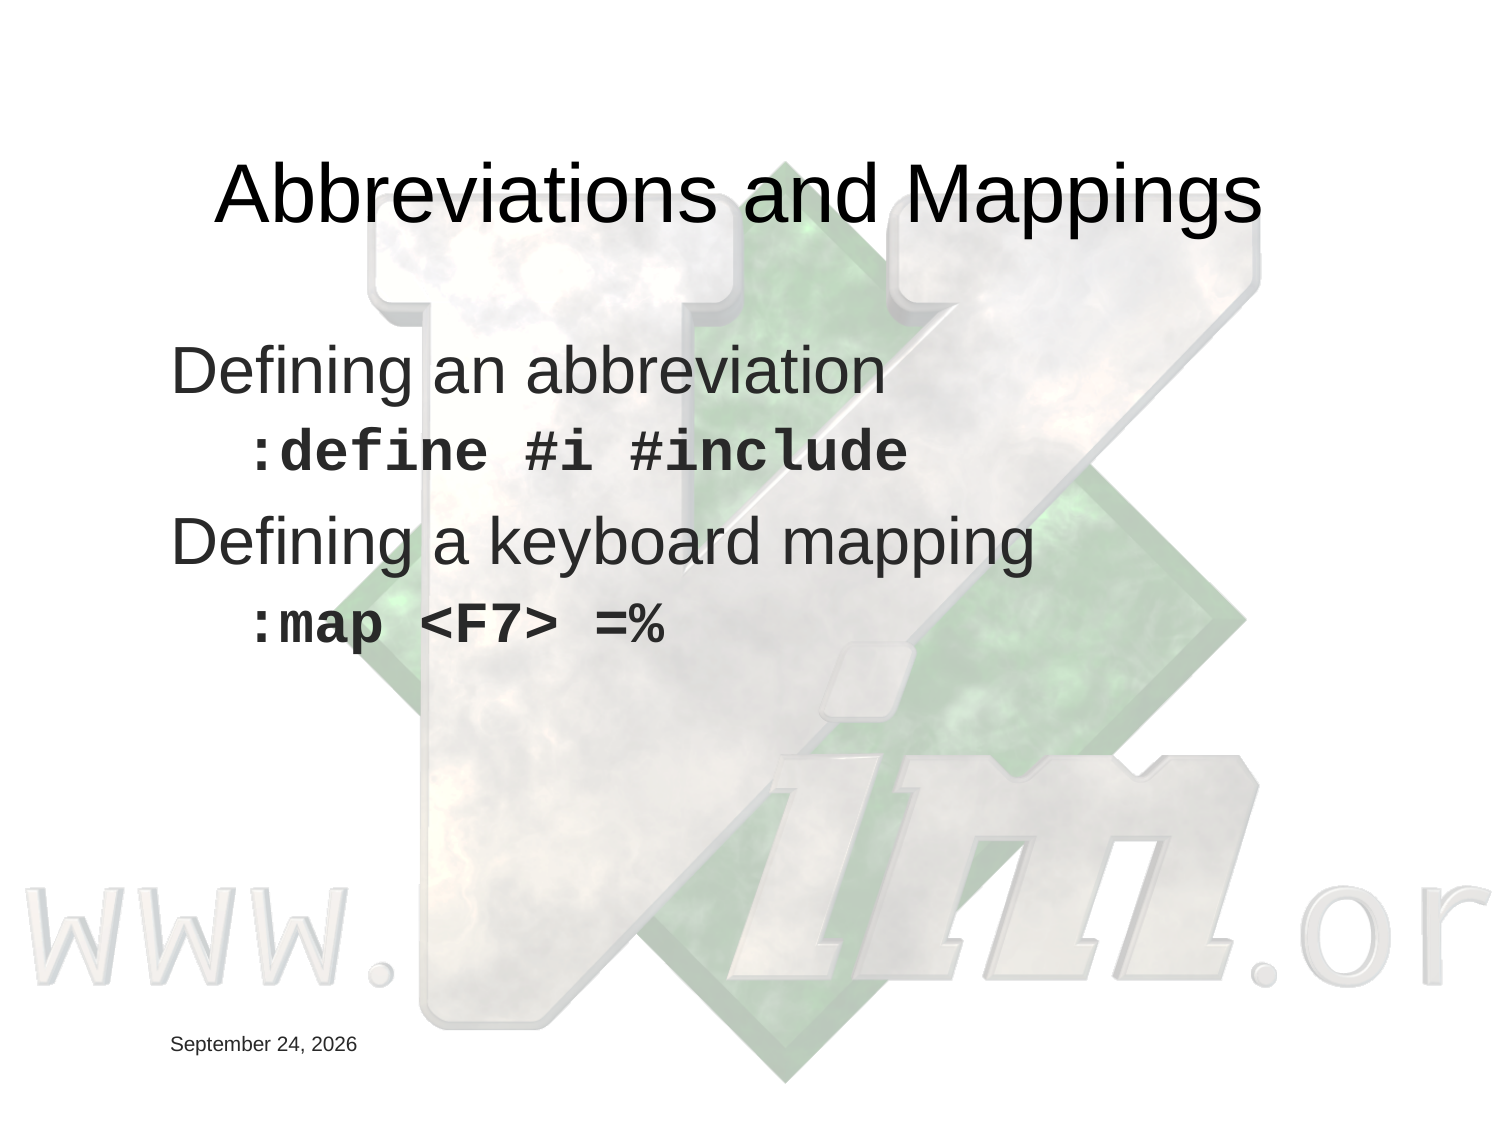

# Abbreviations and Mappings
Defining an abbreviation
:define #i #include
Defining a keyboard mapping
:map <F7> =%